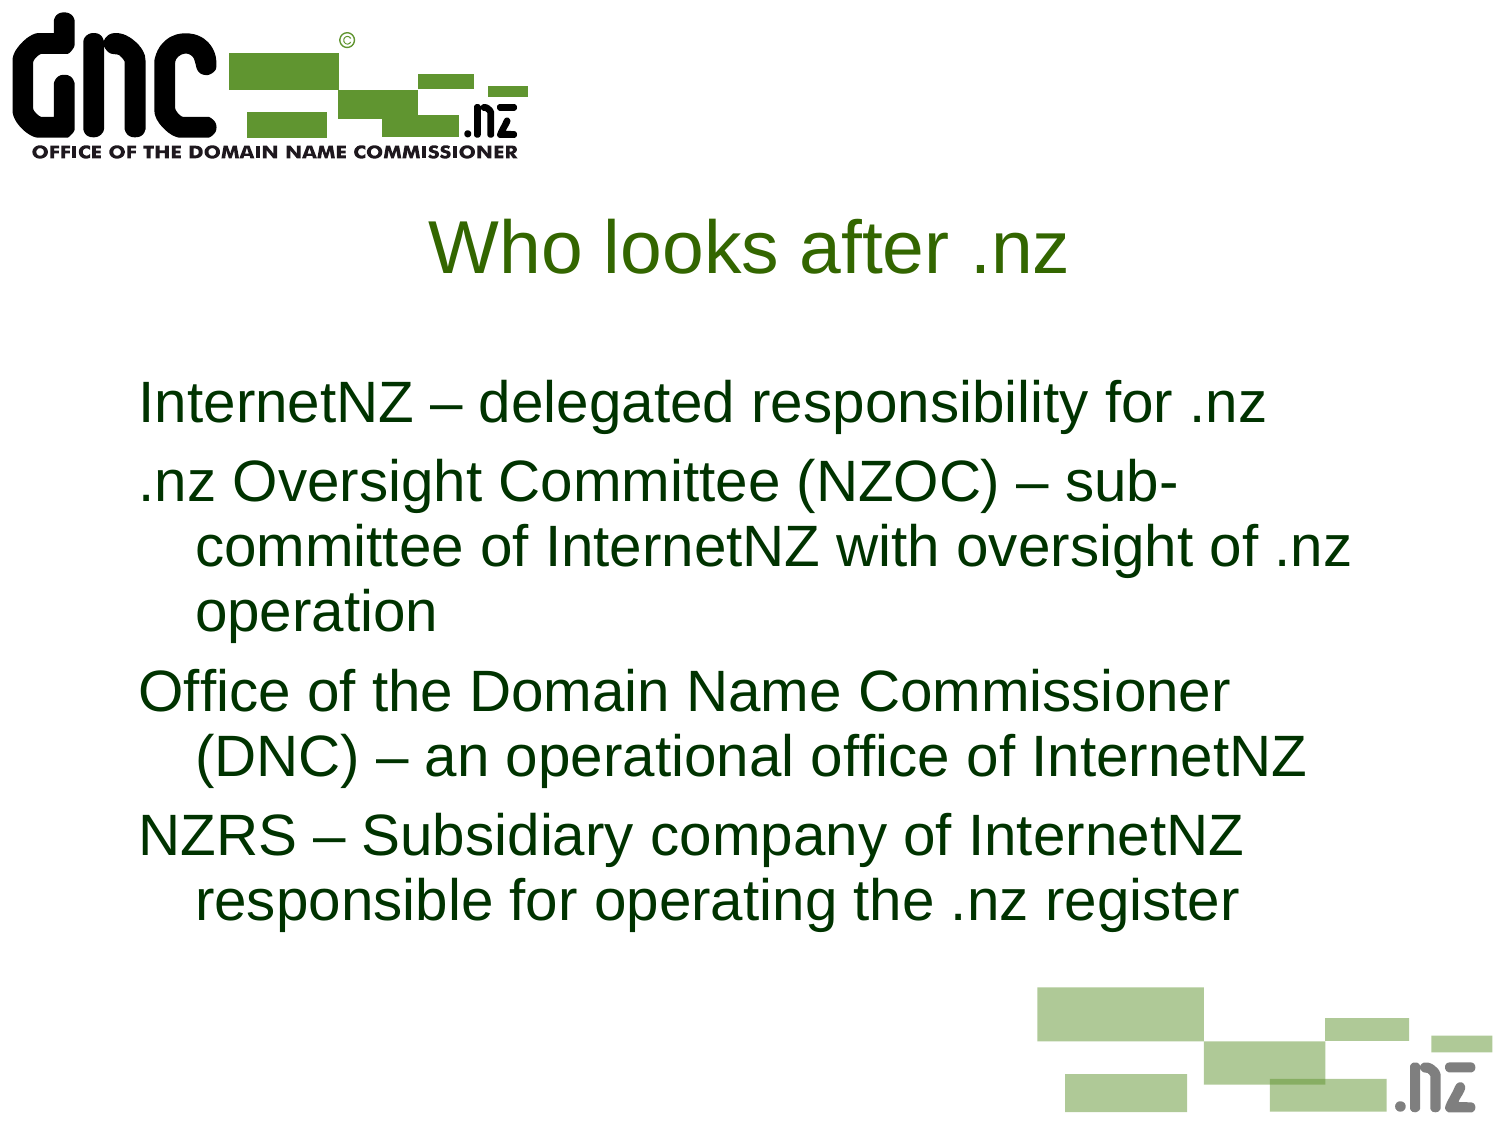

# Who looks after .nz
InternetNZ – delegated responsibility for .nz
.nz Oversight Committee (NZOC) – sub-committee of InternetNZ with oversight of .nz operation
Office of the Domain Name Commissioner (DNC) – an operational office of InternetNZ
NZRS – Subsidiary company of InternetNZ responsible for operating the .nz register